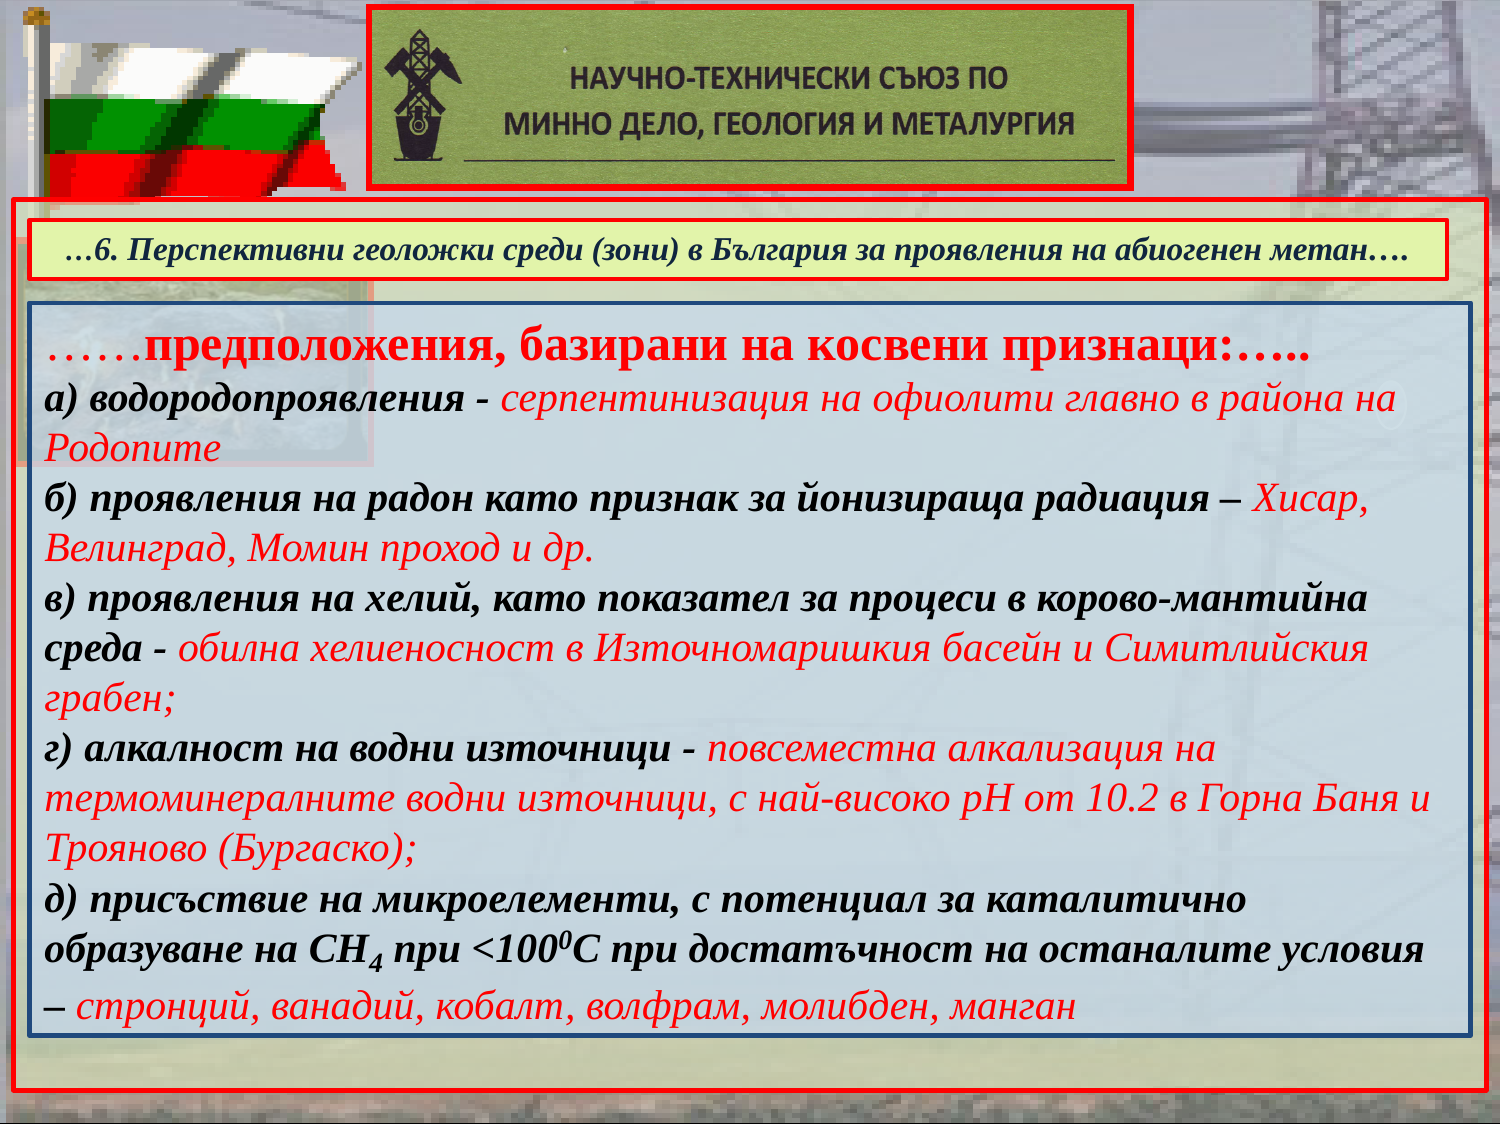

…6. Перспективни геоложки среди (зони) в България за проявления на абиогенен метан….
……предположения, базирани на косвени признаци:…..
а) водородопроявления - серпентинизация на офиолити главно в района на Родопите
б) проявления на радон като признак за йонизираща радиация – Хисар, Велинград, Момин проход и др.
в) проявления на хелий, като показател за процеси в корово-мантийна среда - обилна хелиеносност в Източномаришкия басейн и Симитлийския грабен;
г) алкалност на водни източници - повсеместна алкализация на термоминералните водни източници, с най-високо pH от 10.2 в Горна Баня и Трояново (Бургаско);
д) присъствие на микроелементи, с потенциал за каталитично образуване на СН4 при <1000С при достатъчност на останалите условия – стронций, ванадий, кобалт, волфрам, молибден, манган